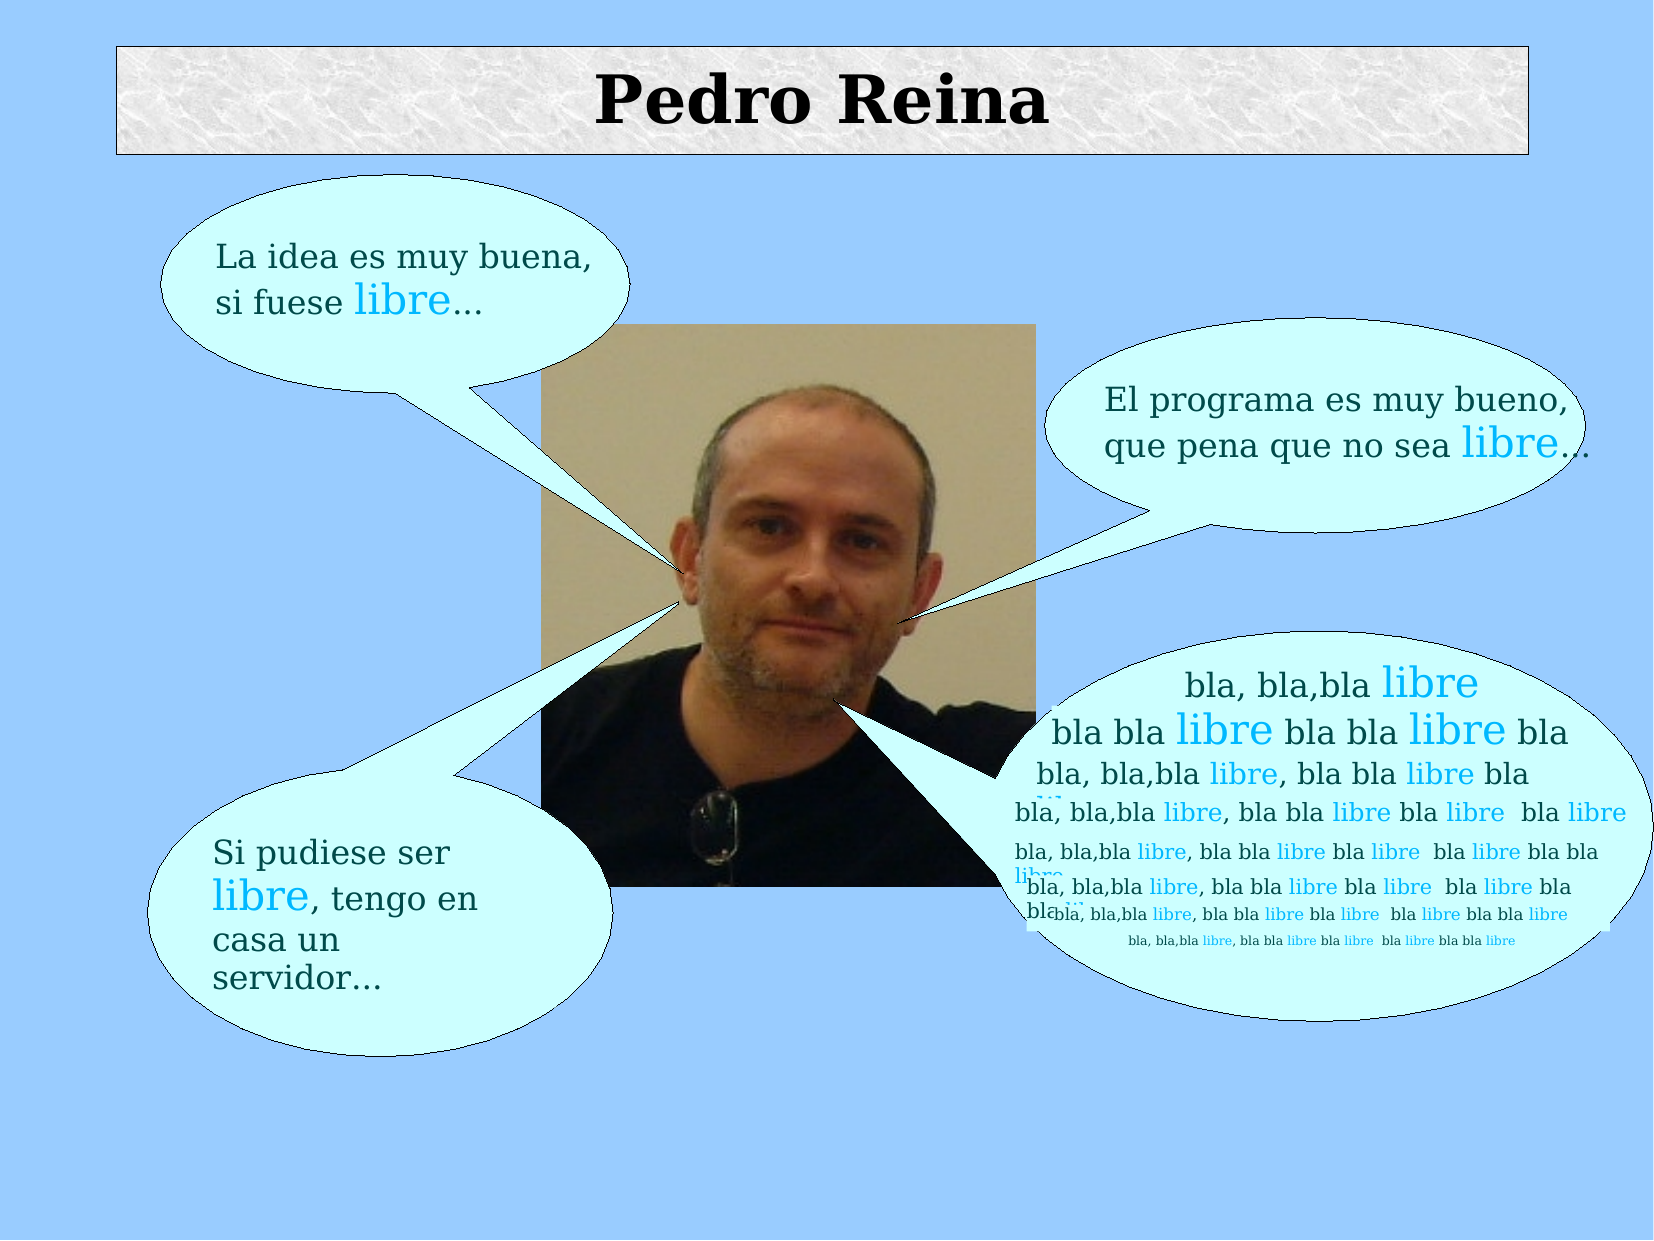

# Pedro Reina
La idea es muy buena,
si fuese libre...
El programa es muy bueno,
que pena que no sea libre...
Si pudiese ser libre, tengo en casa un
servidor...
bla, bla,bla libre
bla bla libre bla bla libre bla
bla, bla,bla libre, bla bla libre bla libre
bla, bla,bla libre, bla bla libre bla libre bla libre bla bla libre
bla, bla,bla libre, bla bla libre bla libre bla libre bla bla libre
bla, bla,bla libre, bla bla libre bla libre bla libre bla bla libre
bla, bla,bla libre, bla bla libre bla libre bla libre bla bla libre
bla, bla,bla libre, bla bla libre bla libre bla libre